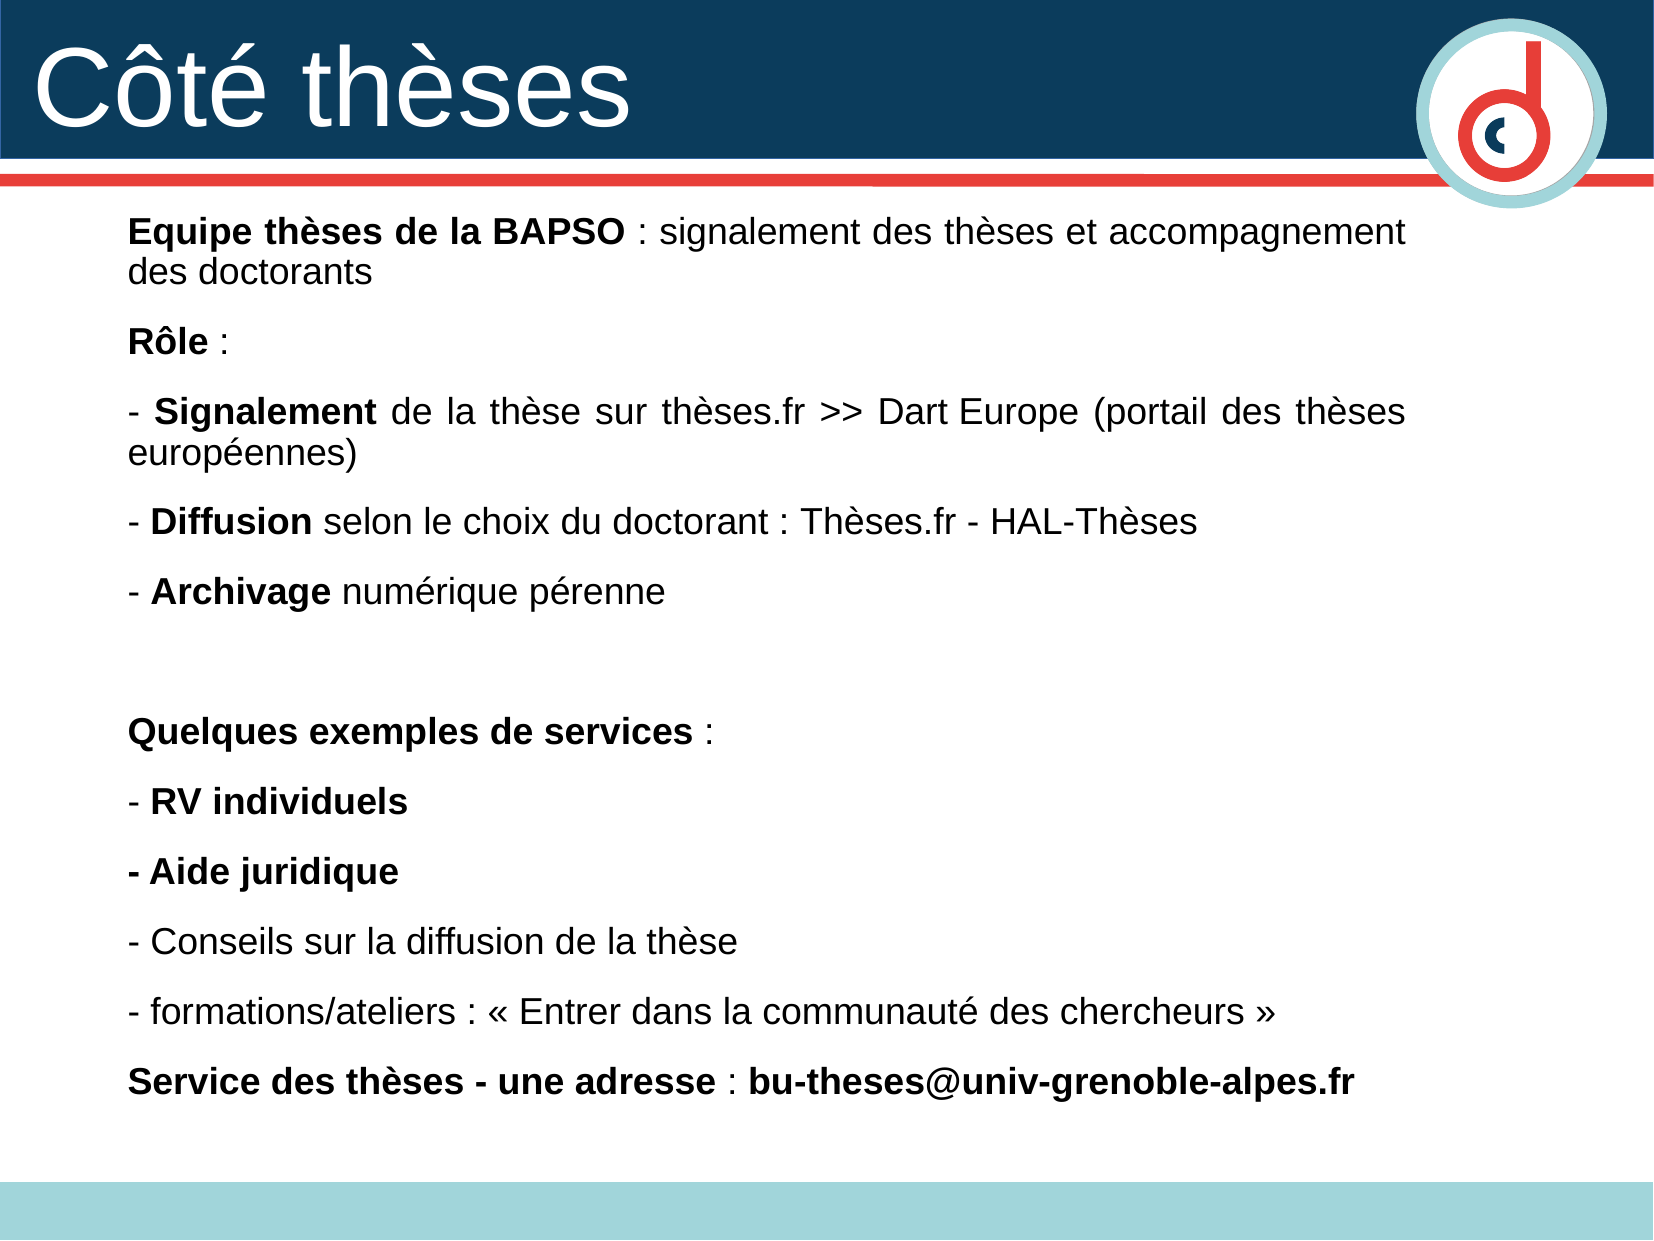

# Côté thèses
Equipe thèses de la BAPSO : signalement des thèses et accompagnement des doctorants
Rôle :
- Signalement de la thèse sur thèses.fr >> Dart Europe (portail des thèses européennes)
- Diffusion selon le choix du doctorant : Thèses.fr - HAL-Thèses
- Archivage numérique pérenne
Quelques exemples de services :
- RV individuels
- Aide juridique
- Conseils sur la diffusion de la thèse
- formations/ateliers : « Entrer dans la communauté des chercheurs »
Service des thèses - une adresse : bu-theses@univ-grenoble-alpes.fr